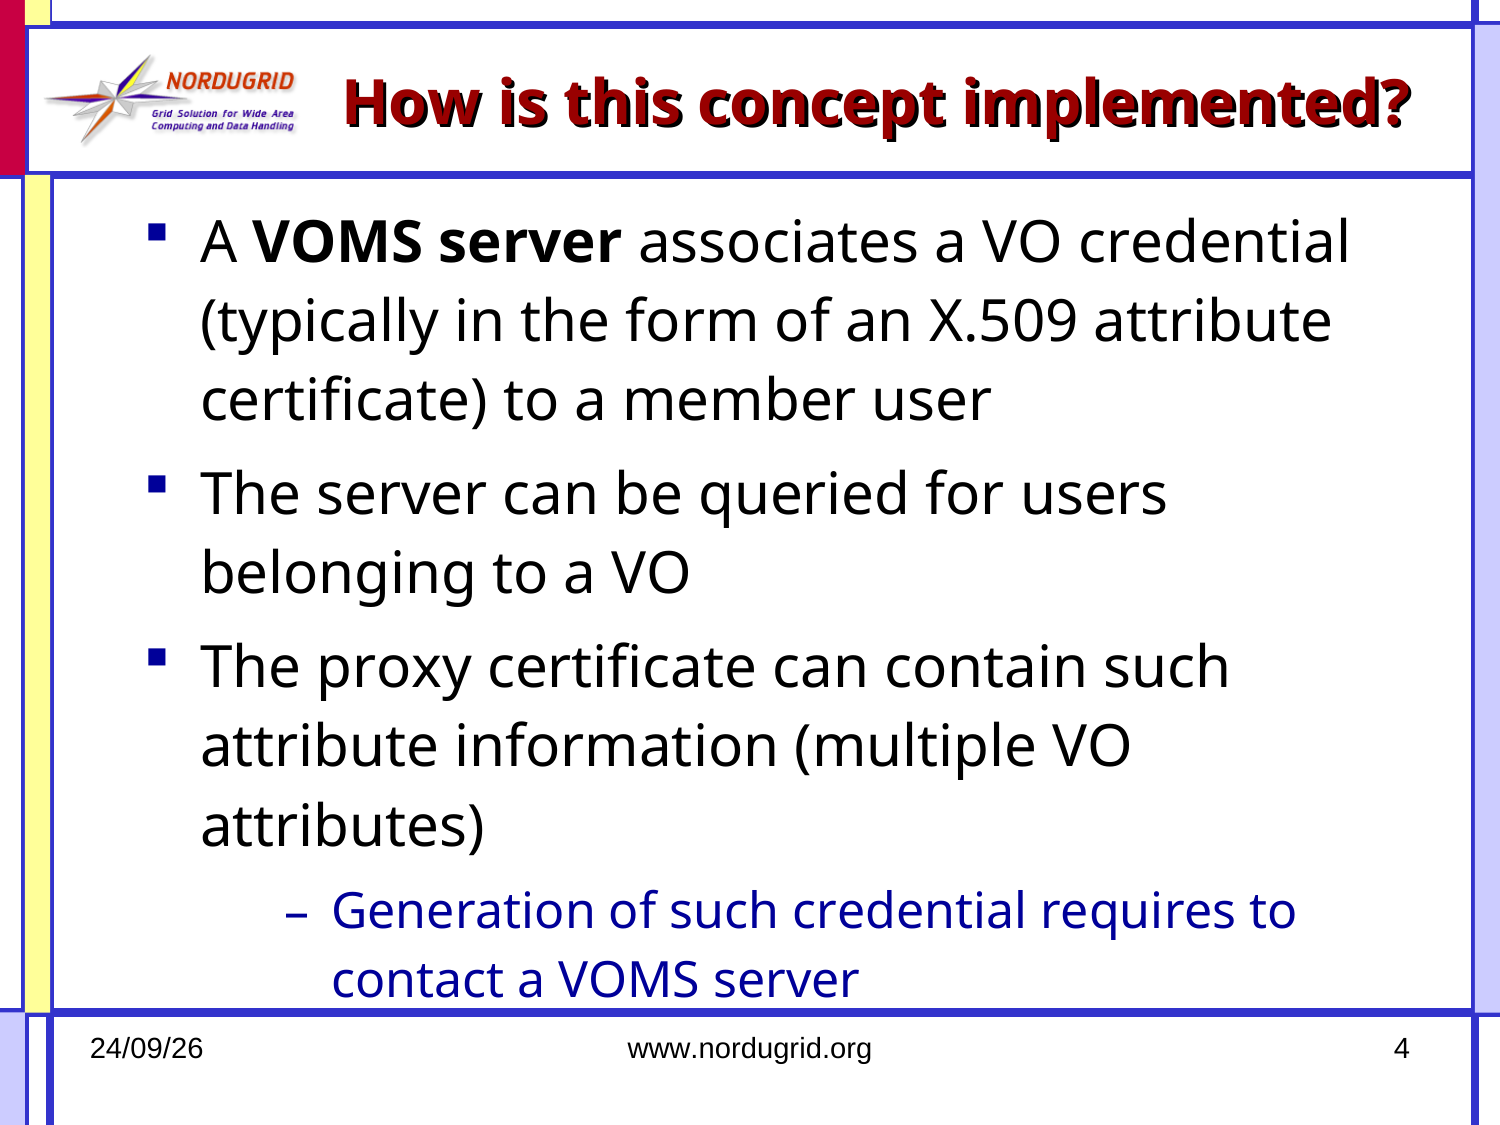

# How is this concept implemented?
A VOMS server associates a VO credential (typically in the form of an X.509 attribute certificate) to a member user
The server can be queried for users belonging to a VO
The proxy certificate can contain such attribute information (multiple VO attributes)
Generation of such credential requires to contact a VOMS server
www.nordugrid.org
4